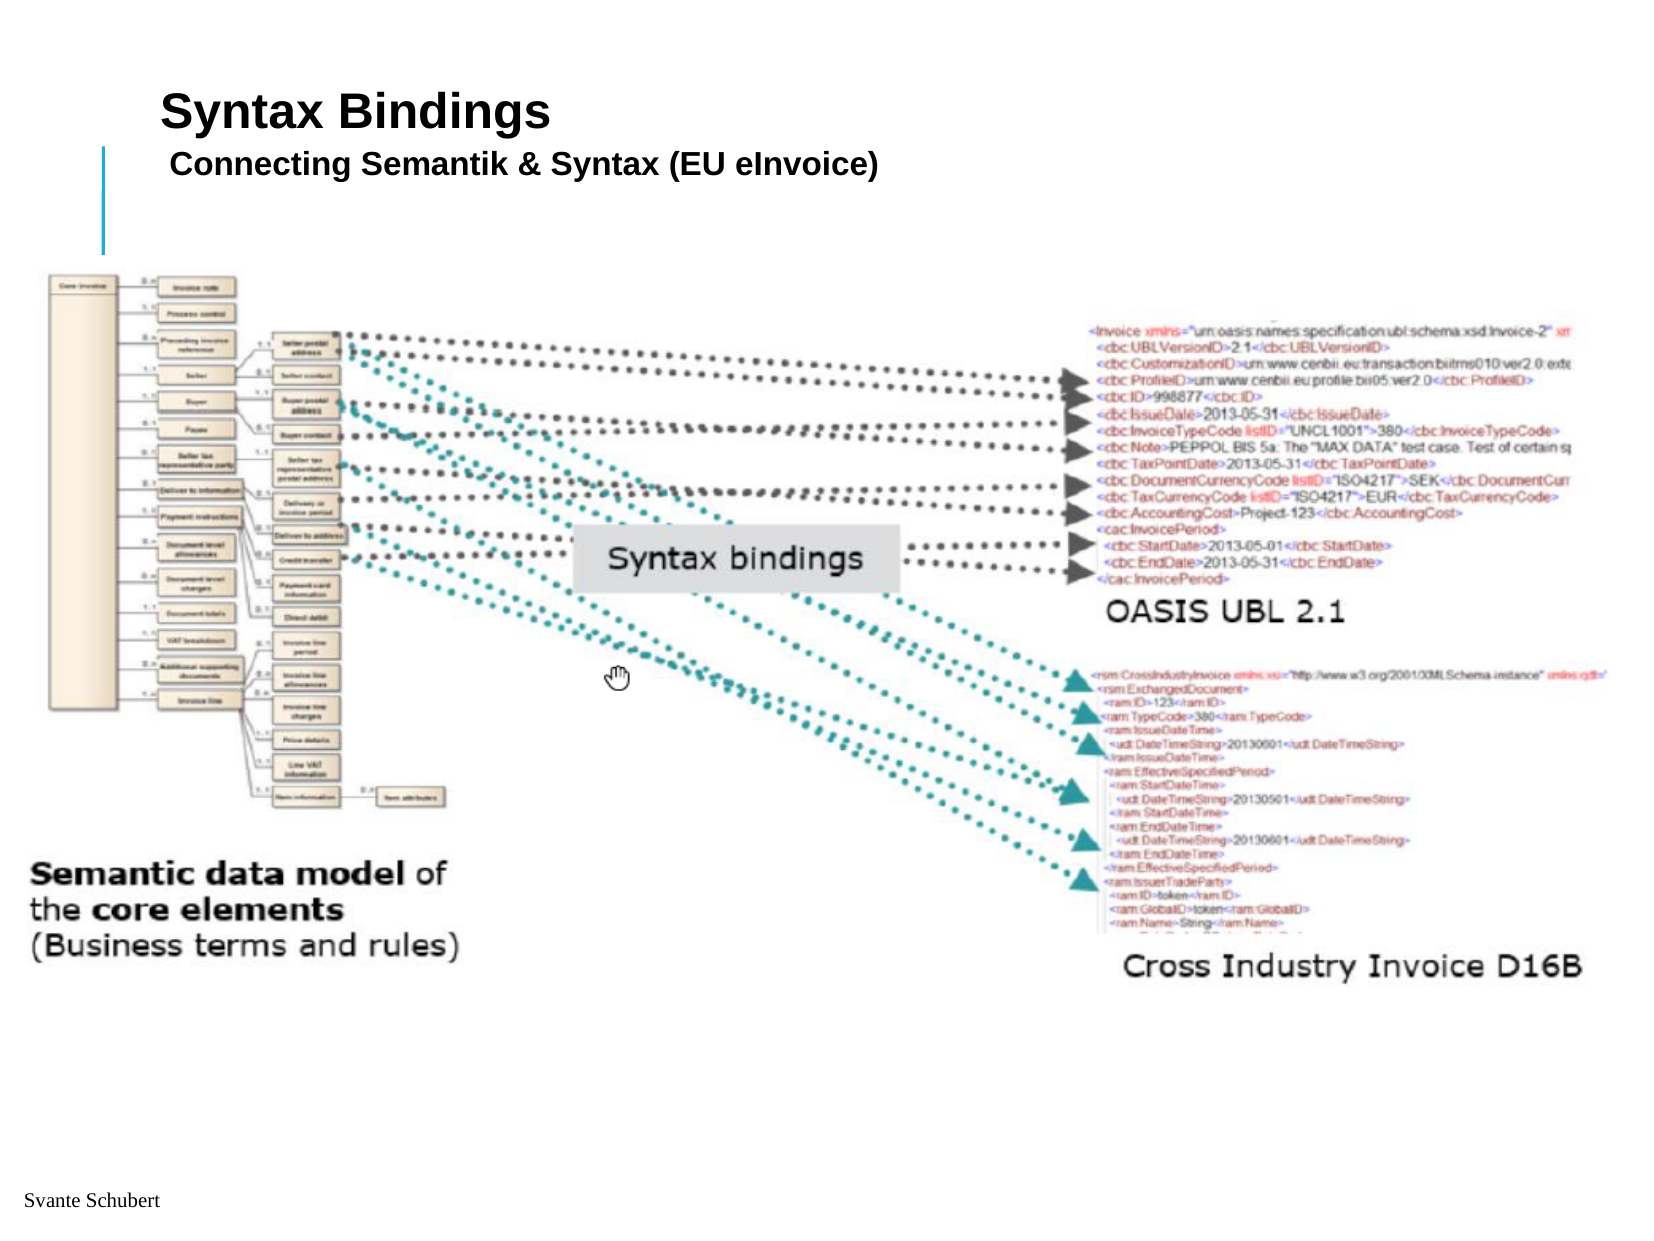

# Syntax Bindings Connecting Semantik & Syntax (EU eInvoice)
Svante Schubert